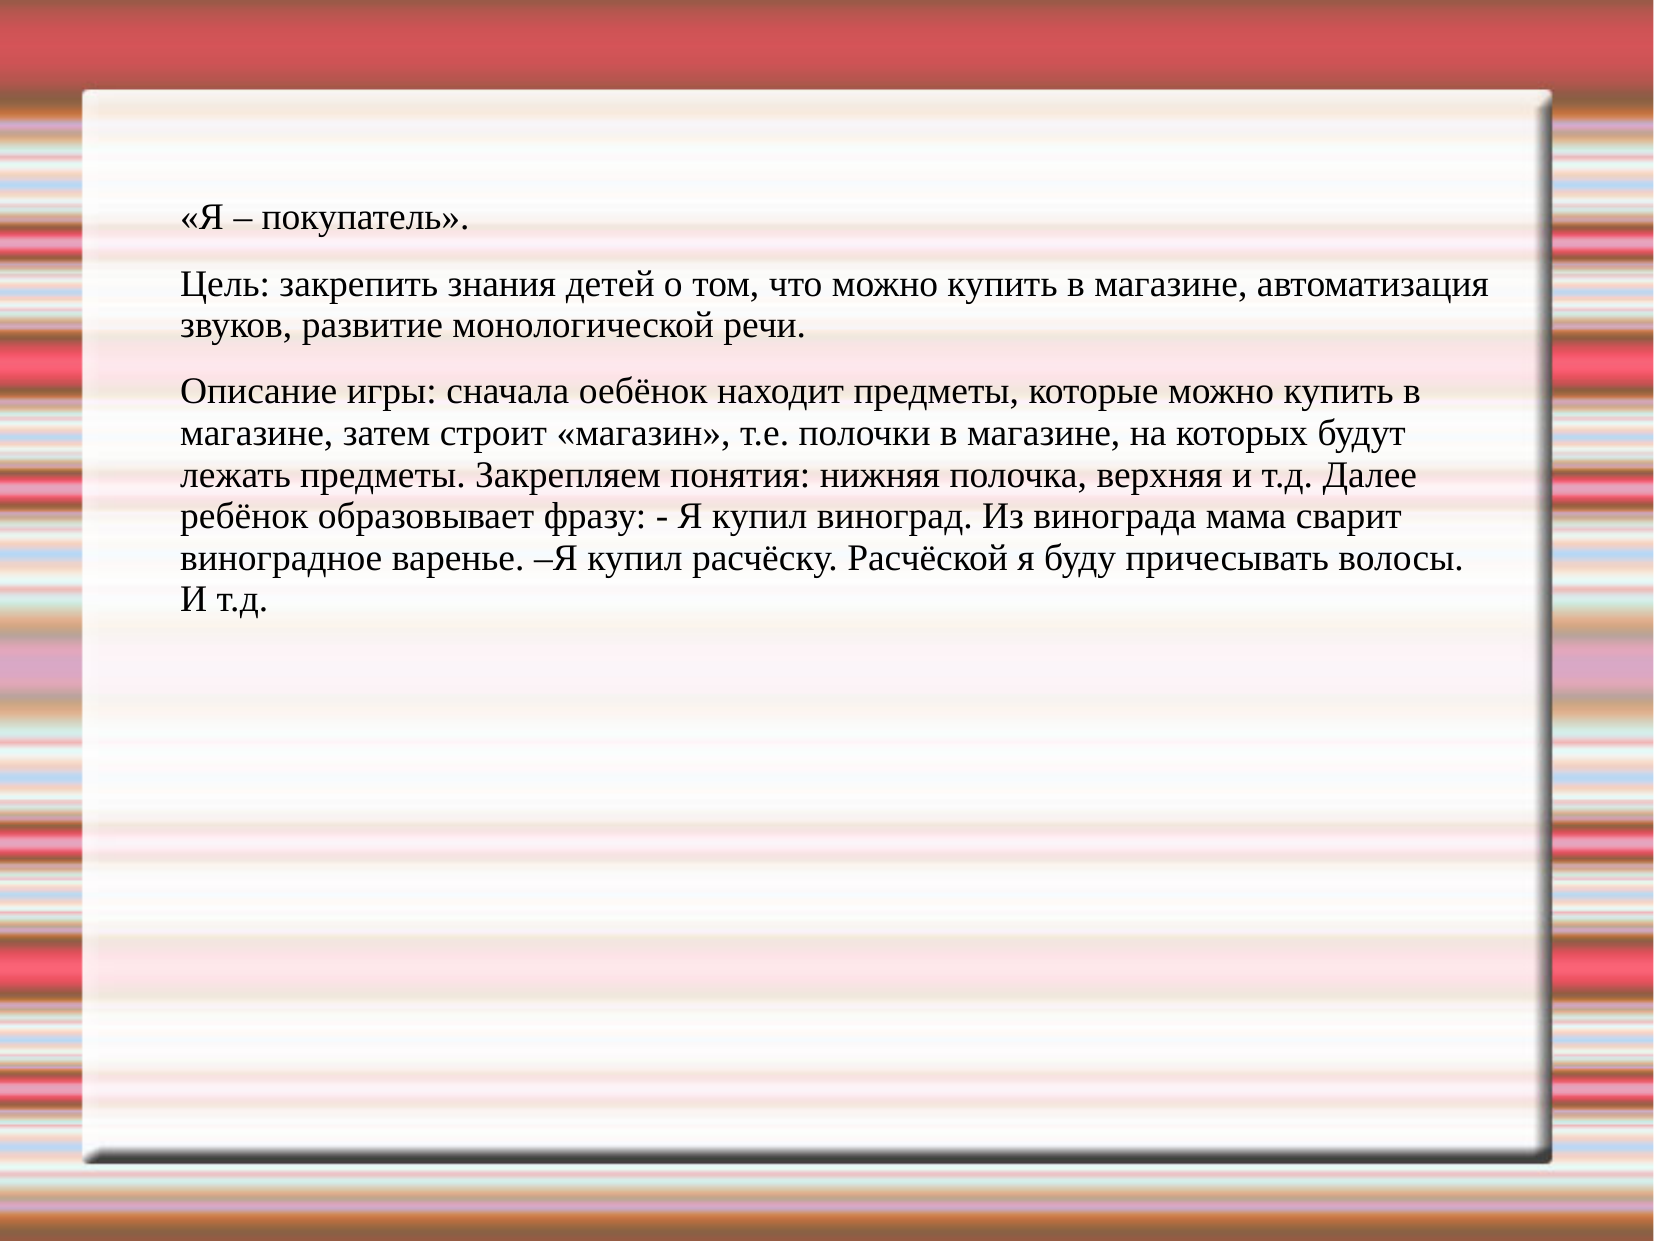

#
«Я – покупатель».
Цель: закрепить знания детей о том, что можно купить в магазине, автоматизация звуков, развитие монологической речи.
Описание игры: сначала оебёнок находит предметы, которые можно купить в магазине, затем строит «магазин», т.е. полочки в магазине, на которых будут лежать предметы. Закрепляем понятия: нижняя полочка, верхняя и т.д. Далее ребёнок образовывает фразу: - Я купил виноград. Из винограда мама сварит виноградное варенье. –Я купил расчёску. Расчёской я буду причесывать волосы. И т.д.